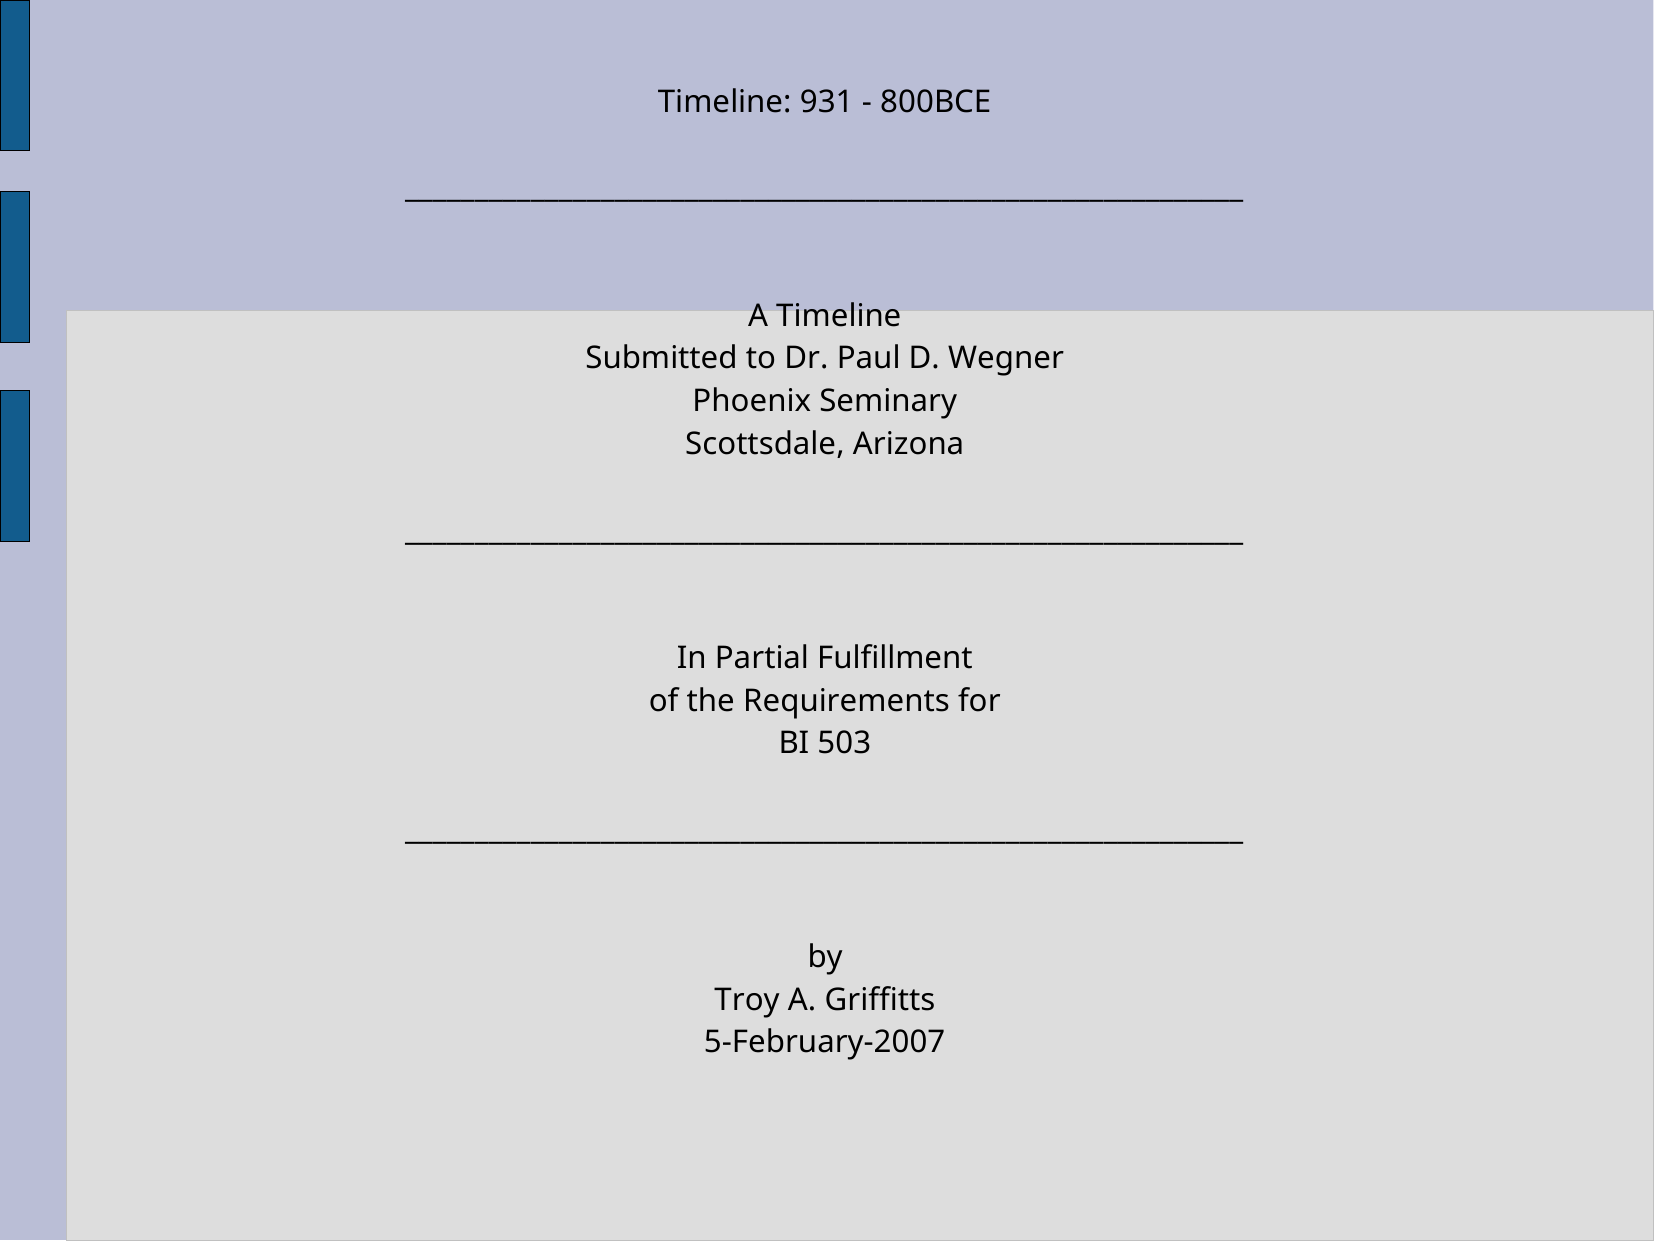

Timeline: 931 - 800BCE
____________________________________________________________
A Timeline
Submitted to Dr. Paul D. Wegner
Phoenix Seminary
Scottsdale, Arizona
____________________________________________________________
In Partial Fulfillment
of the Requirements for
BI 503
____________________________________________________________
by
Troy A. Griffitts
5-February-2007